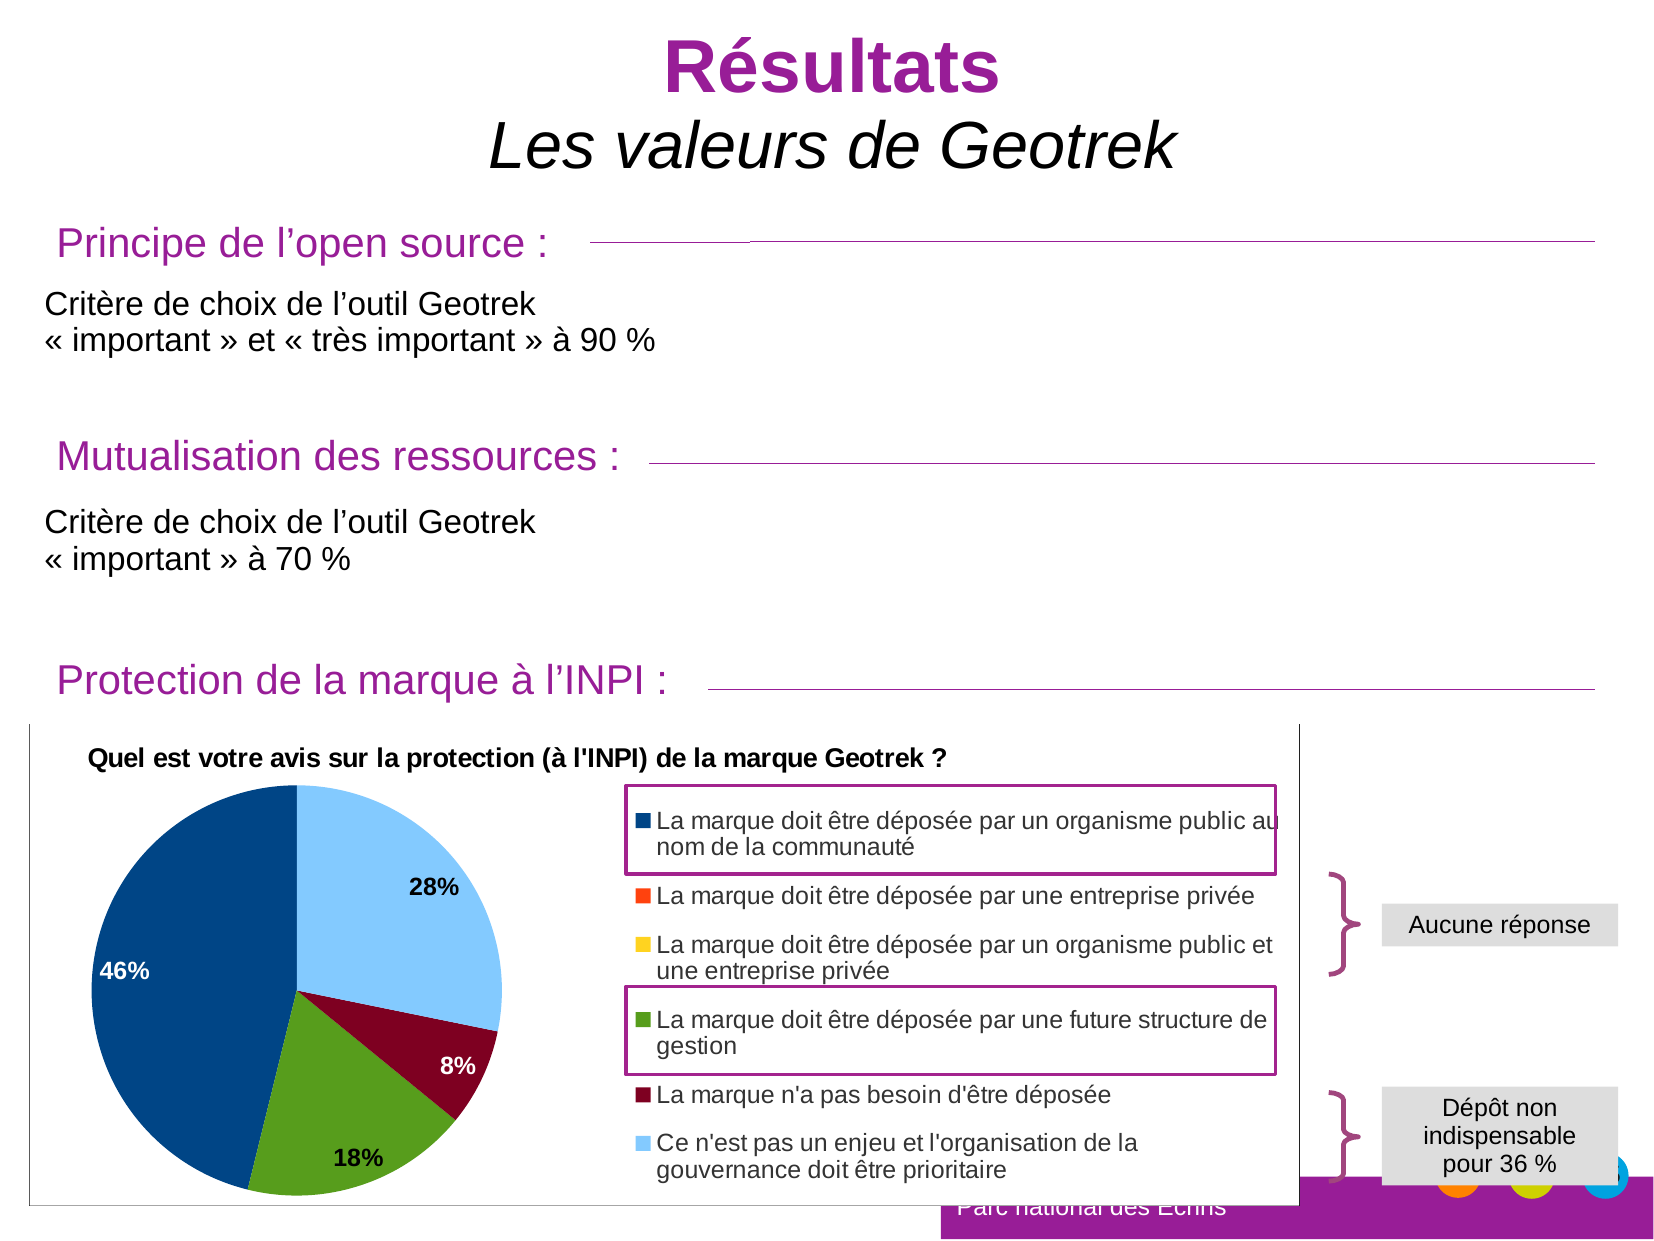

# Résultats Les valeurs de Geotrek
Principe de l’open source :
Critère de choix de l’outil Geotrek « important » et « très important » à 90 %
Mutualisation des ressources :
Critère de choix de l’outil Geotrek « important » à 70 %
Protection de la marque à l’INPI :
### Chart: Quel est votre avis sur la protection (à l'INPI) de la marque Geotrek ?
| Category | Colonne DW |
|---|---|
| La marque doit être déposée par un organisme public au nom de la communauté | 18.0 |
| La marque doit être déposée par une entreprise privée | 0.0 |
| La marque doit être déposée par un organisme public et une entreprise privée | 0.0 |
| La marque doit être déposée par une future structure de gestion | 7.0 |
| La marque n'a pas besoin d'être déposée | 3.0 |
| Ce n'est pas un enjeu et l'organisation de la gouvernance doit être prioritaire | 11.0 |
Aucune réponse
Dépôt non indispensable pour 36 %